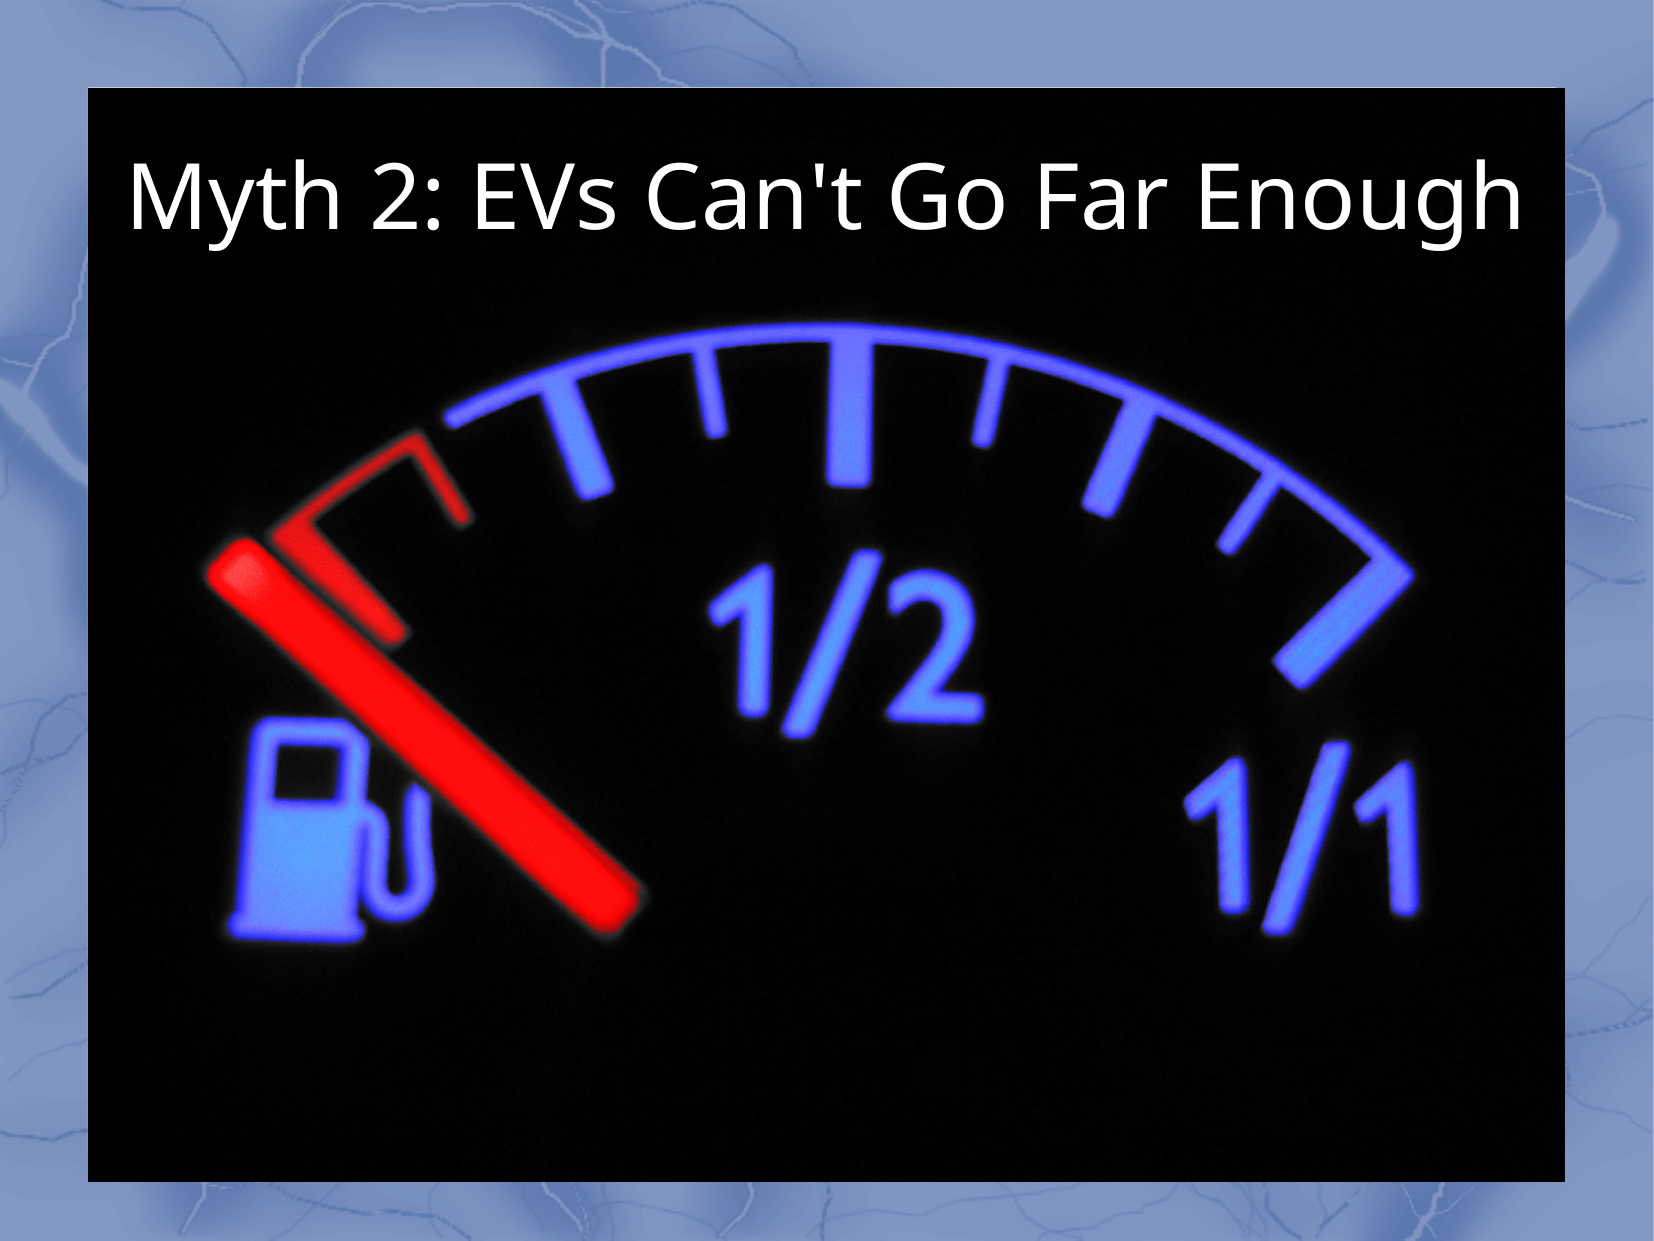

# Myth 2: EVs Can't Go Far Enough